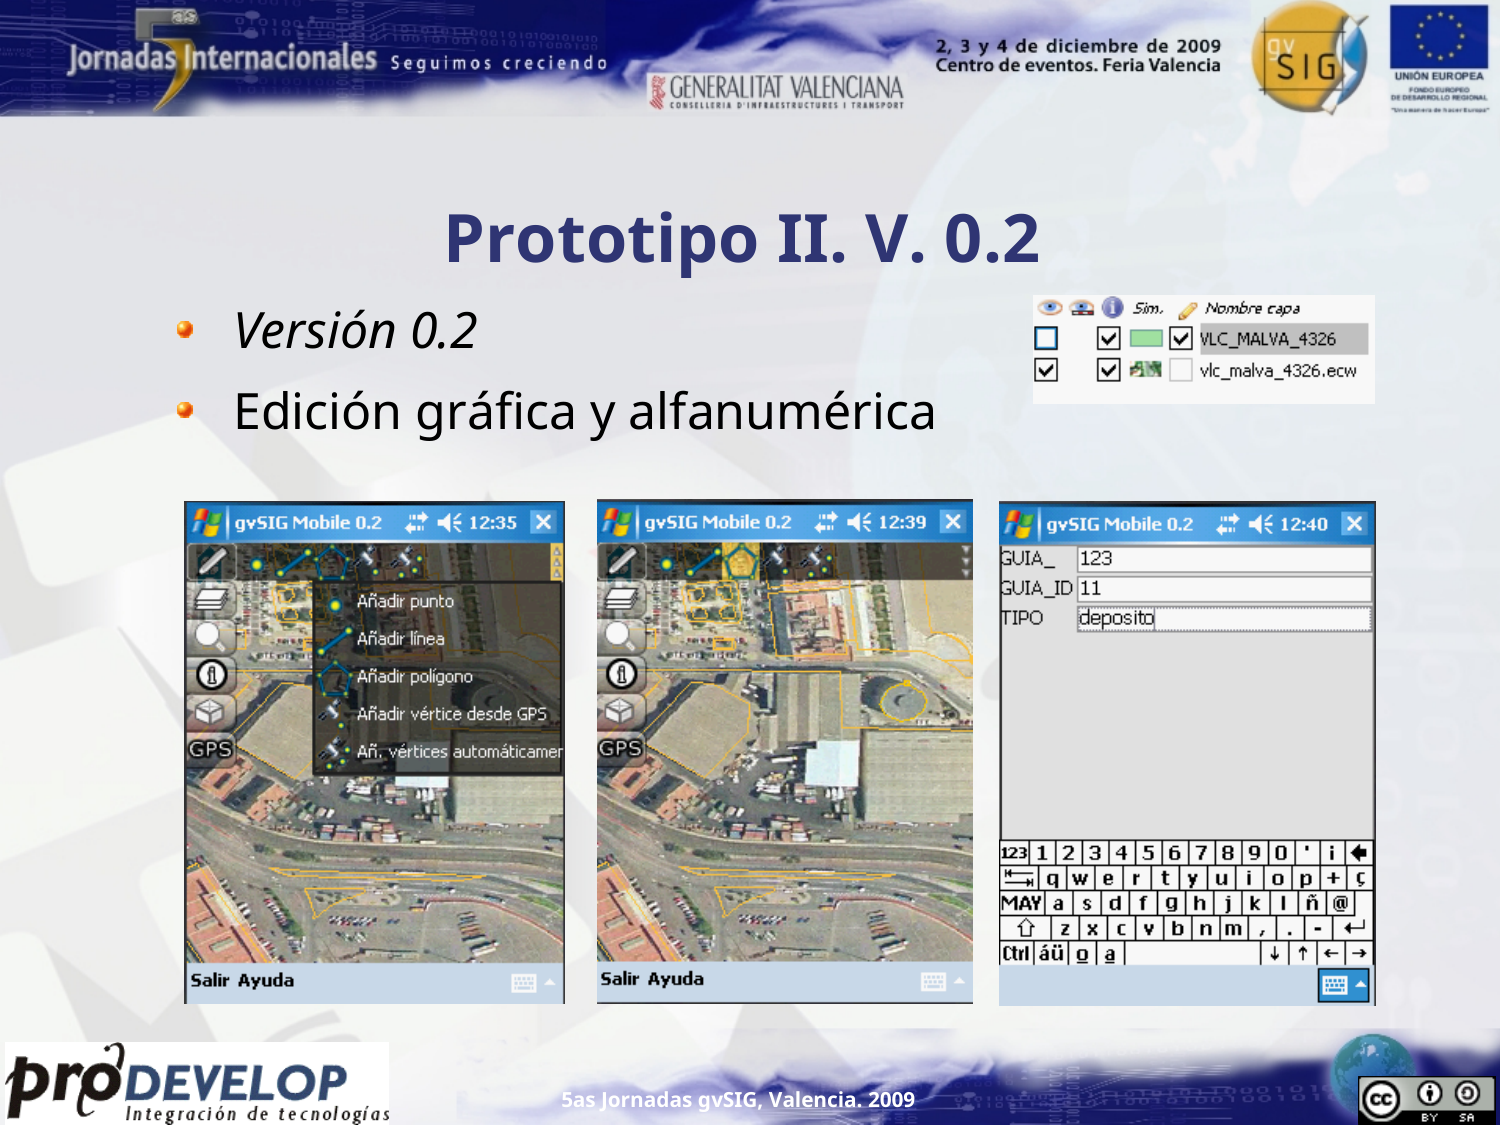

# Prototipo II. V. 0.2
Versión 0.2
Edición gráfica y alfanumérica
25/10/2006
9
Plan Difusión Interna gvSIG v. 2.0